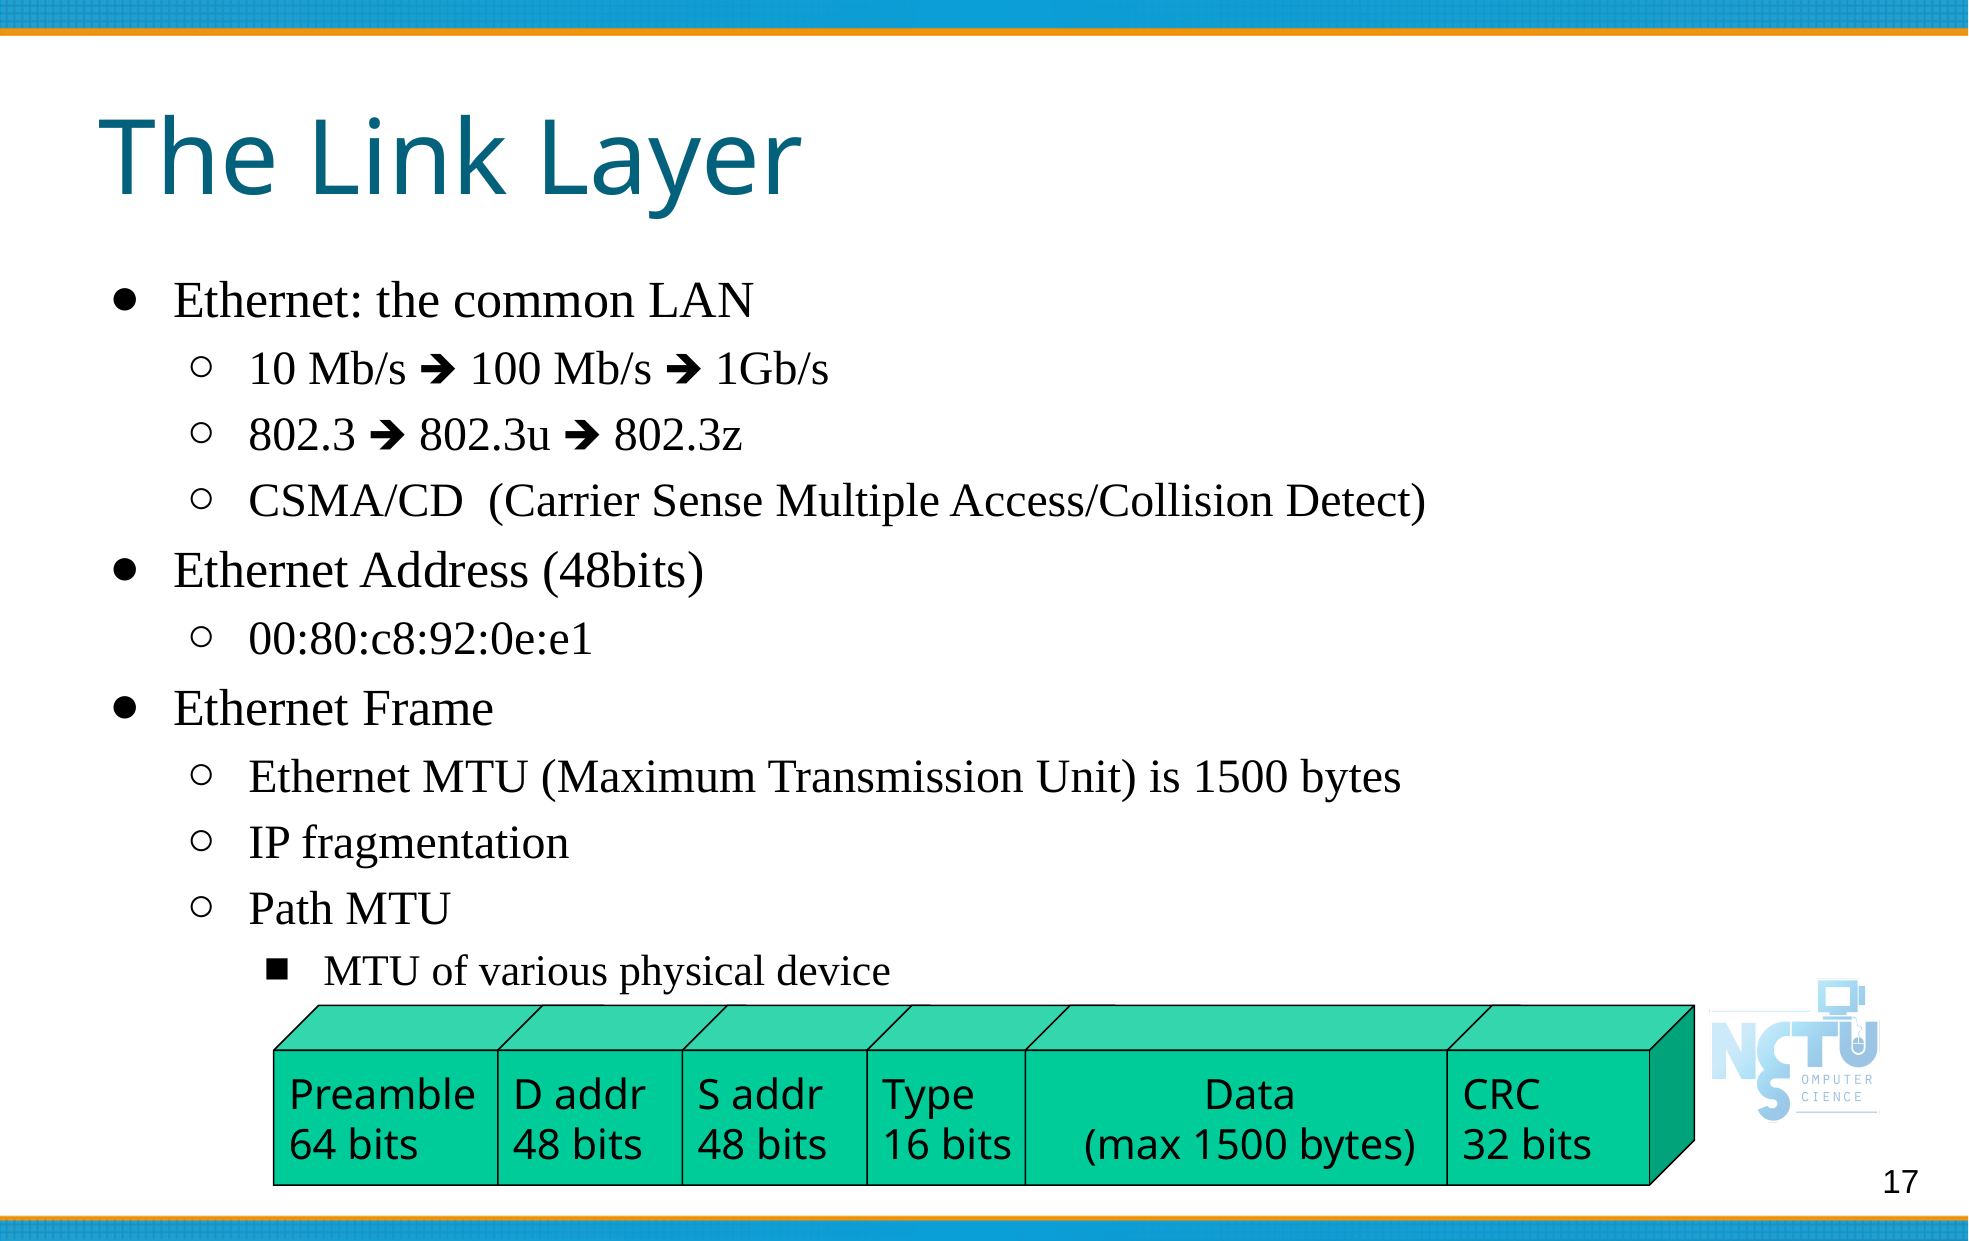

# The Link Layer
Ethernet: the common LAN
10 Mb/s 🡺 100 Mb/s 🡺 1Gb/s
802.3 🡺 802.3u 🡺 802.3z
CSMA/CD (Carrier Sense Multiple Access/Collision Detect)
Ethernet Address (48bits)
00:80:c8:92:0e:e1
Ethernet Frame
Ethernet MTU (Maximum Transmission Unit) is 1500 bytes
IP fragmentation
Path MTU
MTU of various physical device
Preamble
64 bits
D addr
48 bits
S addr
48 bits
Type
16 bits
Data
(max 1500 bytes)
CRC
32 bits